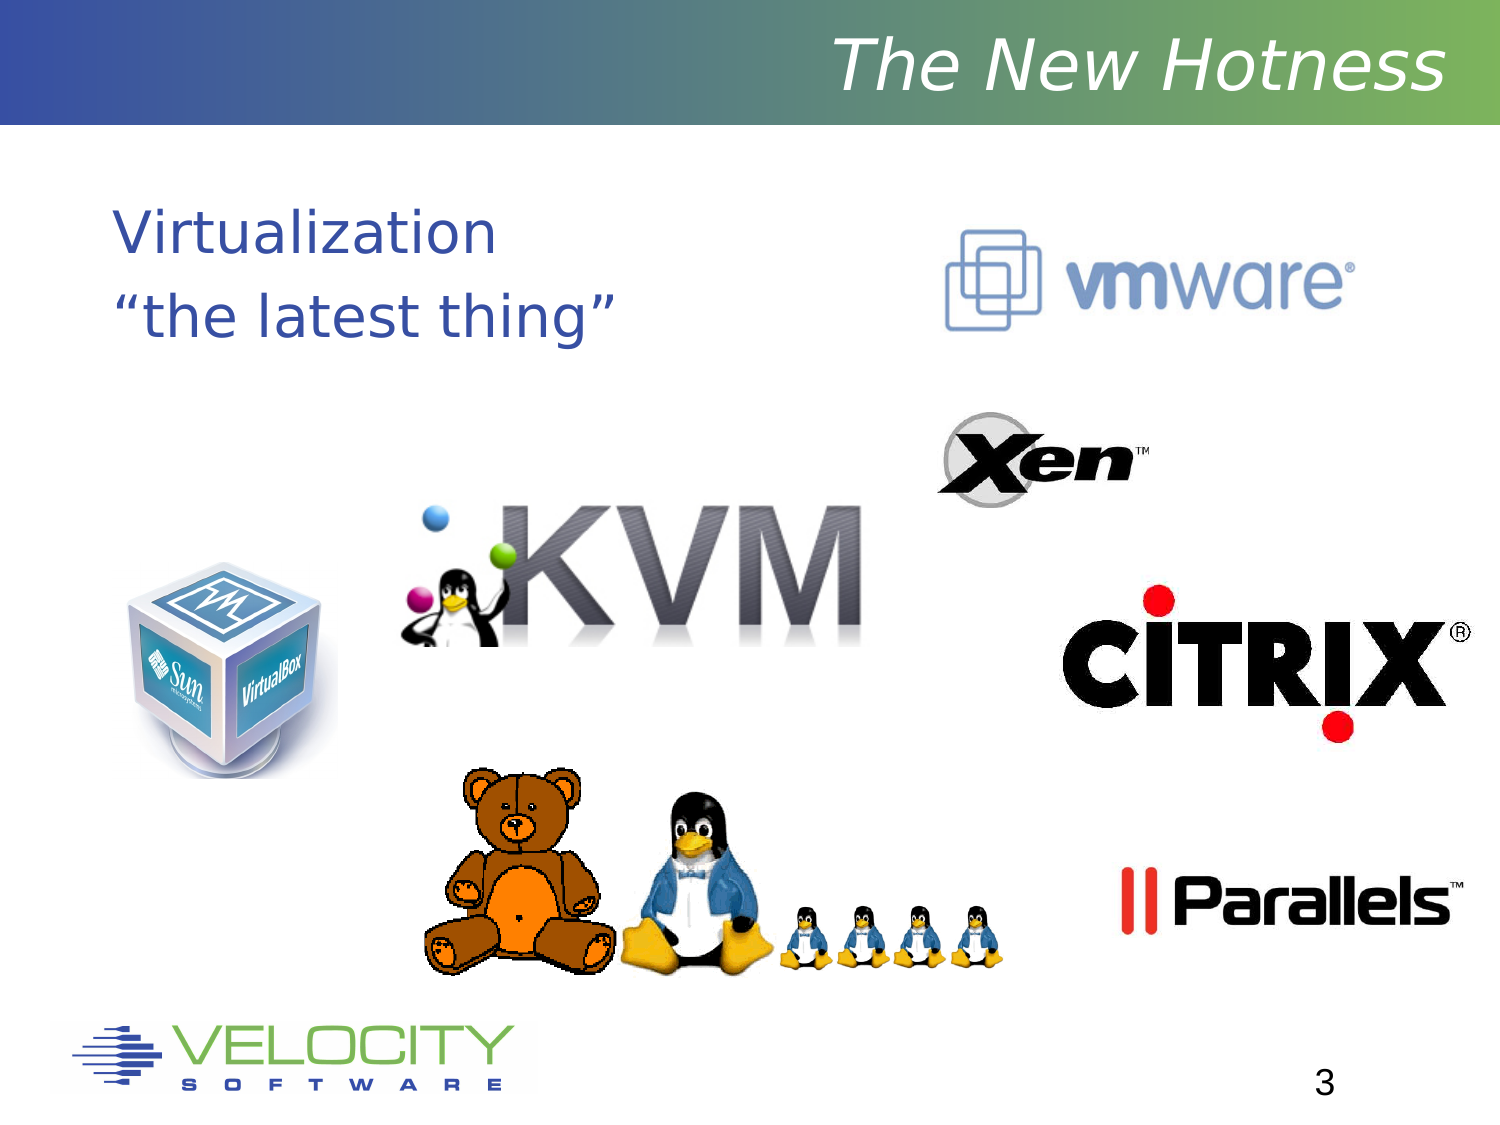

# The New Hotness
Virtualization
“the latest thing”
3